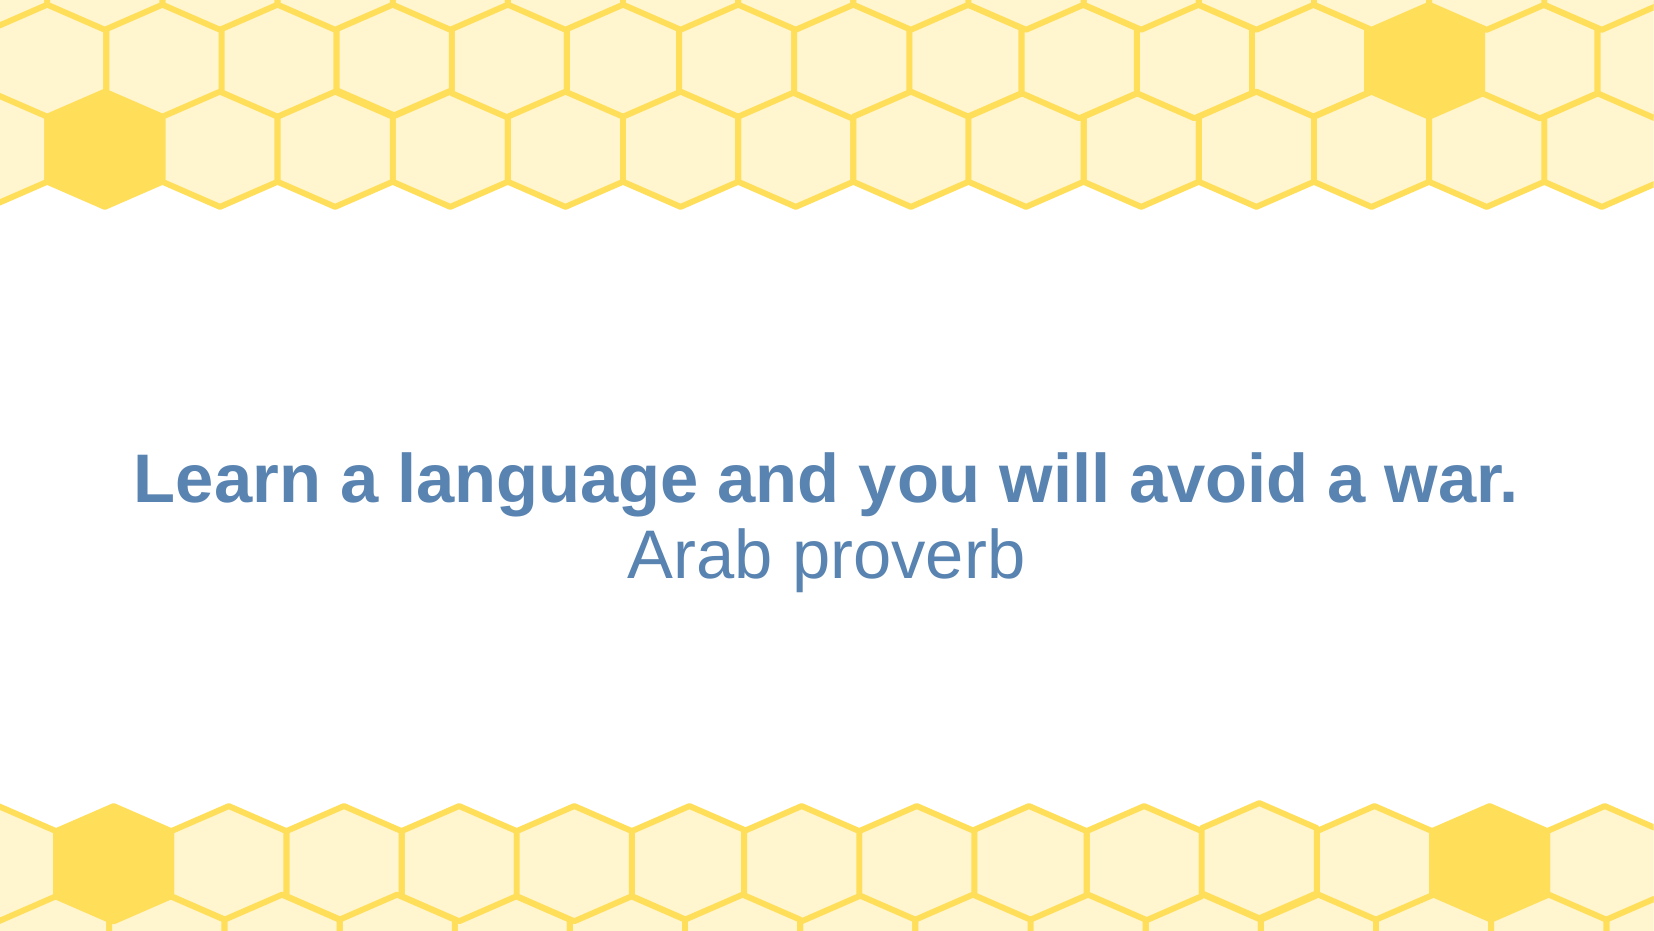

# Learn a language and you will avoid a war. Arab proverb